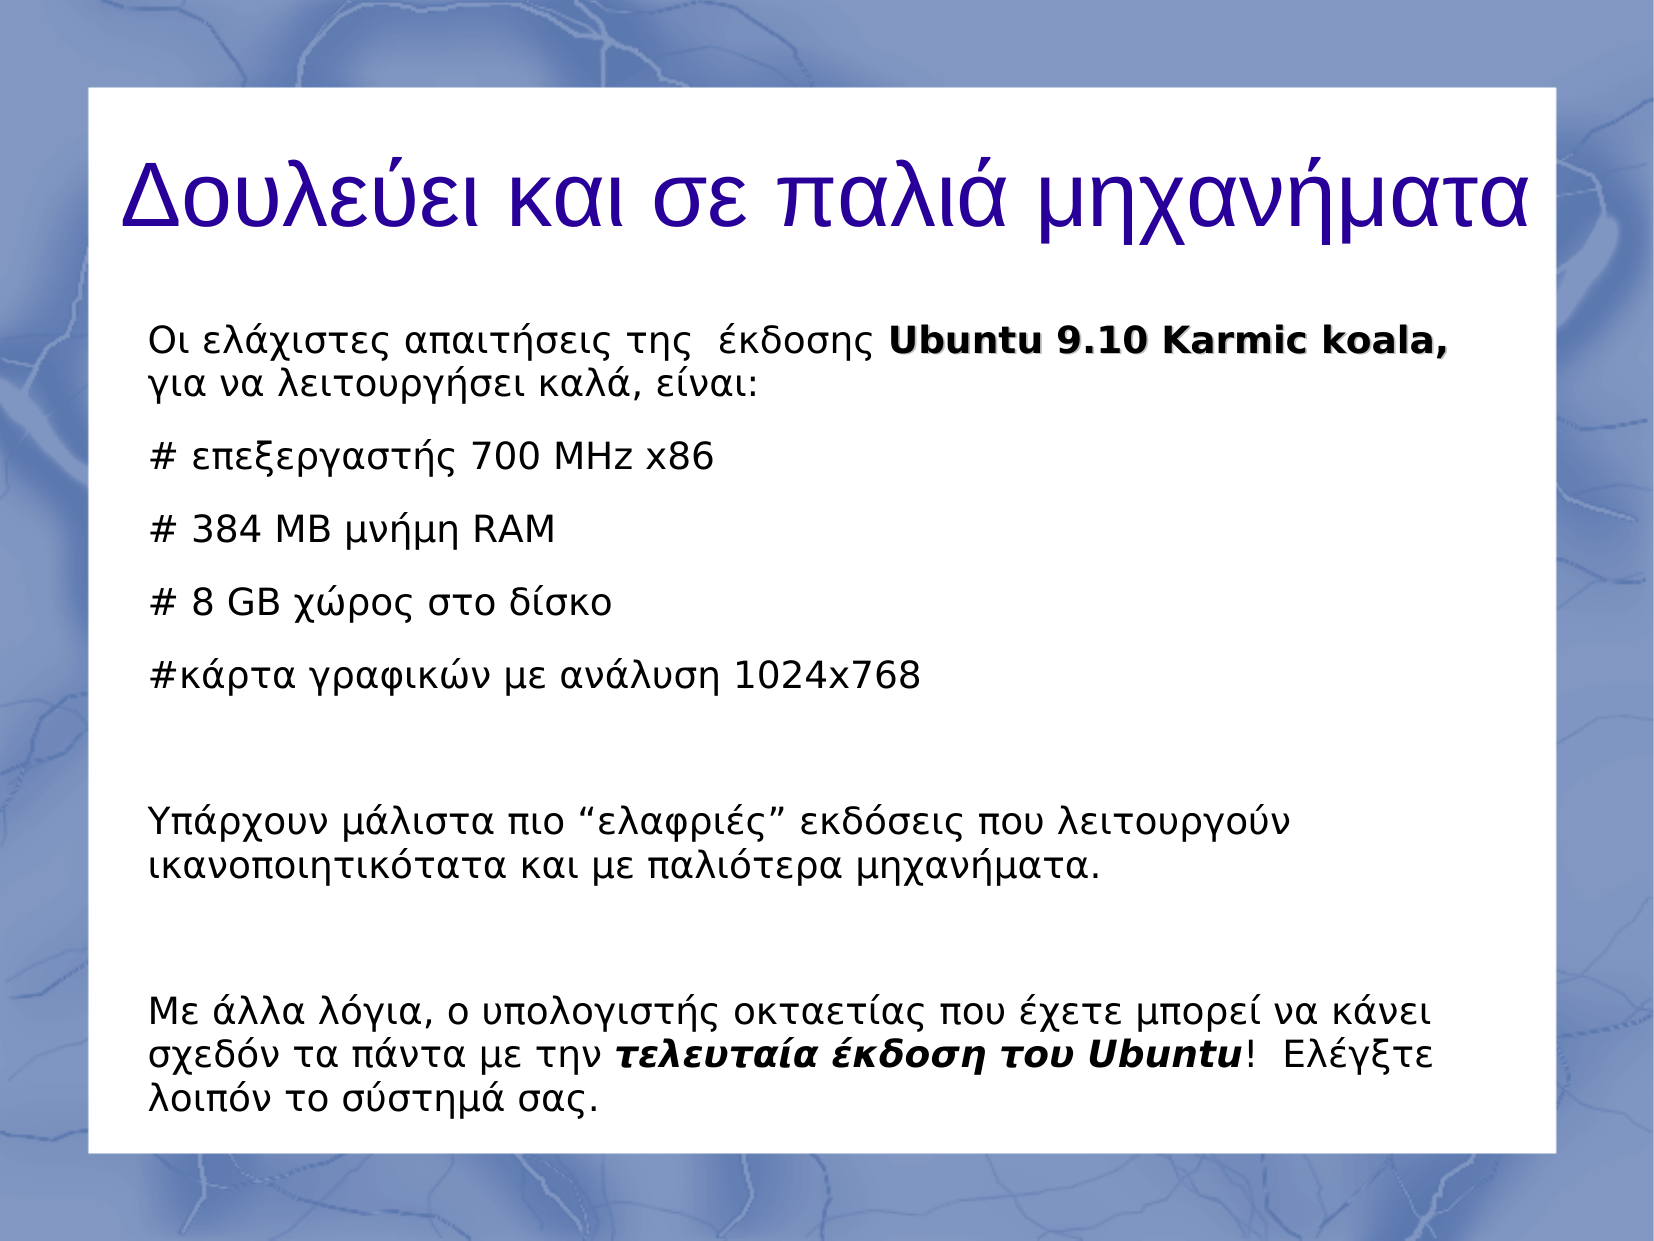

# Δουλεύει και σε παλιά μηχανήματα
Οι ελάχιστες απαιτήσεις της έκδοσης Ubuntu 9.10 Karmic koala, για να λειτουργήσει καλά, είναι:
# επεξεργαστής 700 MHz x86
# 384 MB μνήμη RAM
# 8 GB χώρος στο δίσκο
#κάρτα γραφικών με ανάλυση 1024x768
Υπάρχουν μάλιστα πιο “ελαφριές” εκδόσεις που λειτουργούν ικανοποιητικότατα και με παλιότερα μηχανήματα.
Με άλλα λόγια, ο υπολογιστής οκταετίας που έχετε μπορεί να κάνει σχεδόν τα πάντα με την τελευταία έκδοση του Ubuntu! Ελέγξτε λοιπόν το σύστημά σας.